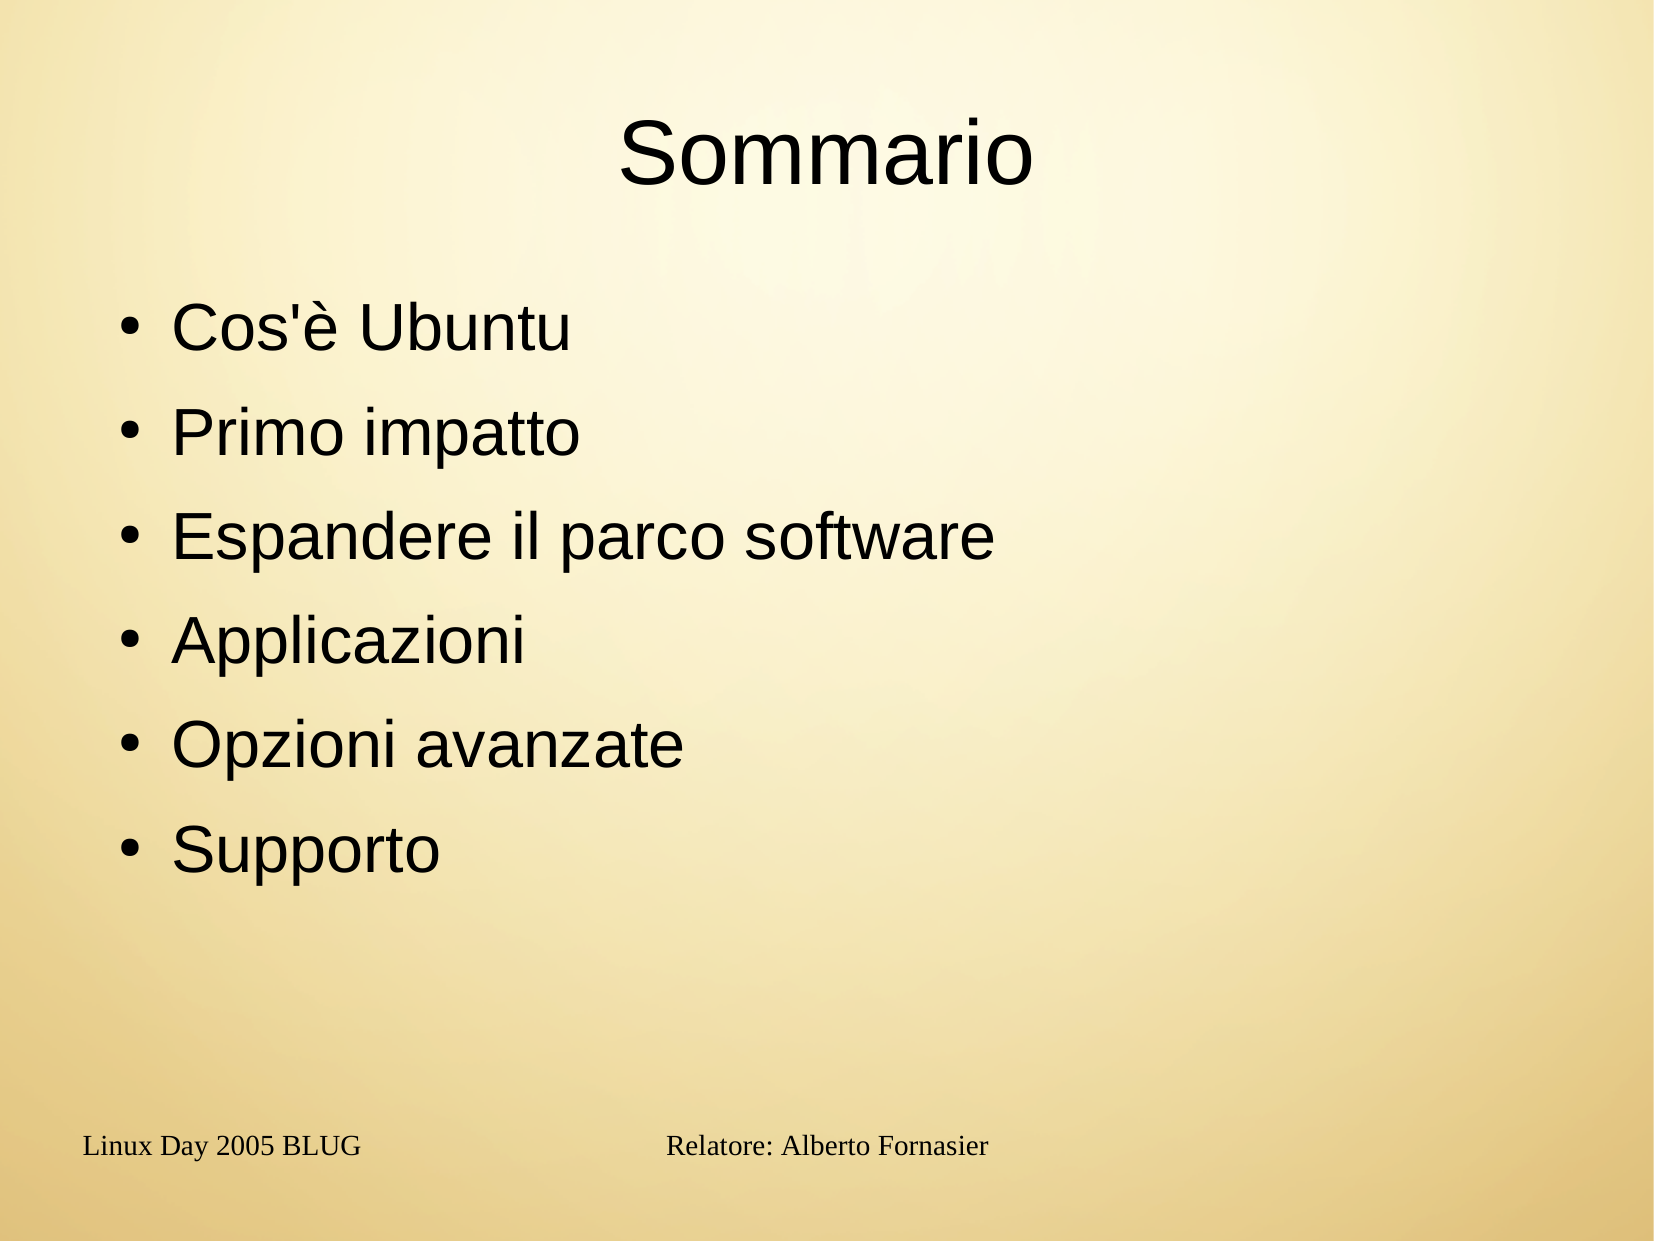

# Sommario
Cos'è Ubuntu
Primo impatto
Espandere il parco software
Applicazioni
Opzioni avanzate
Supporto